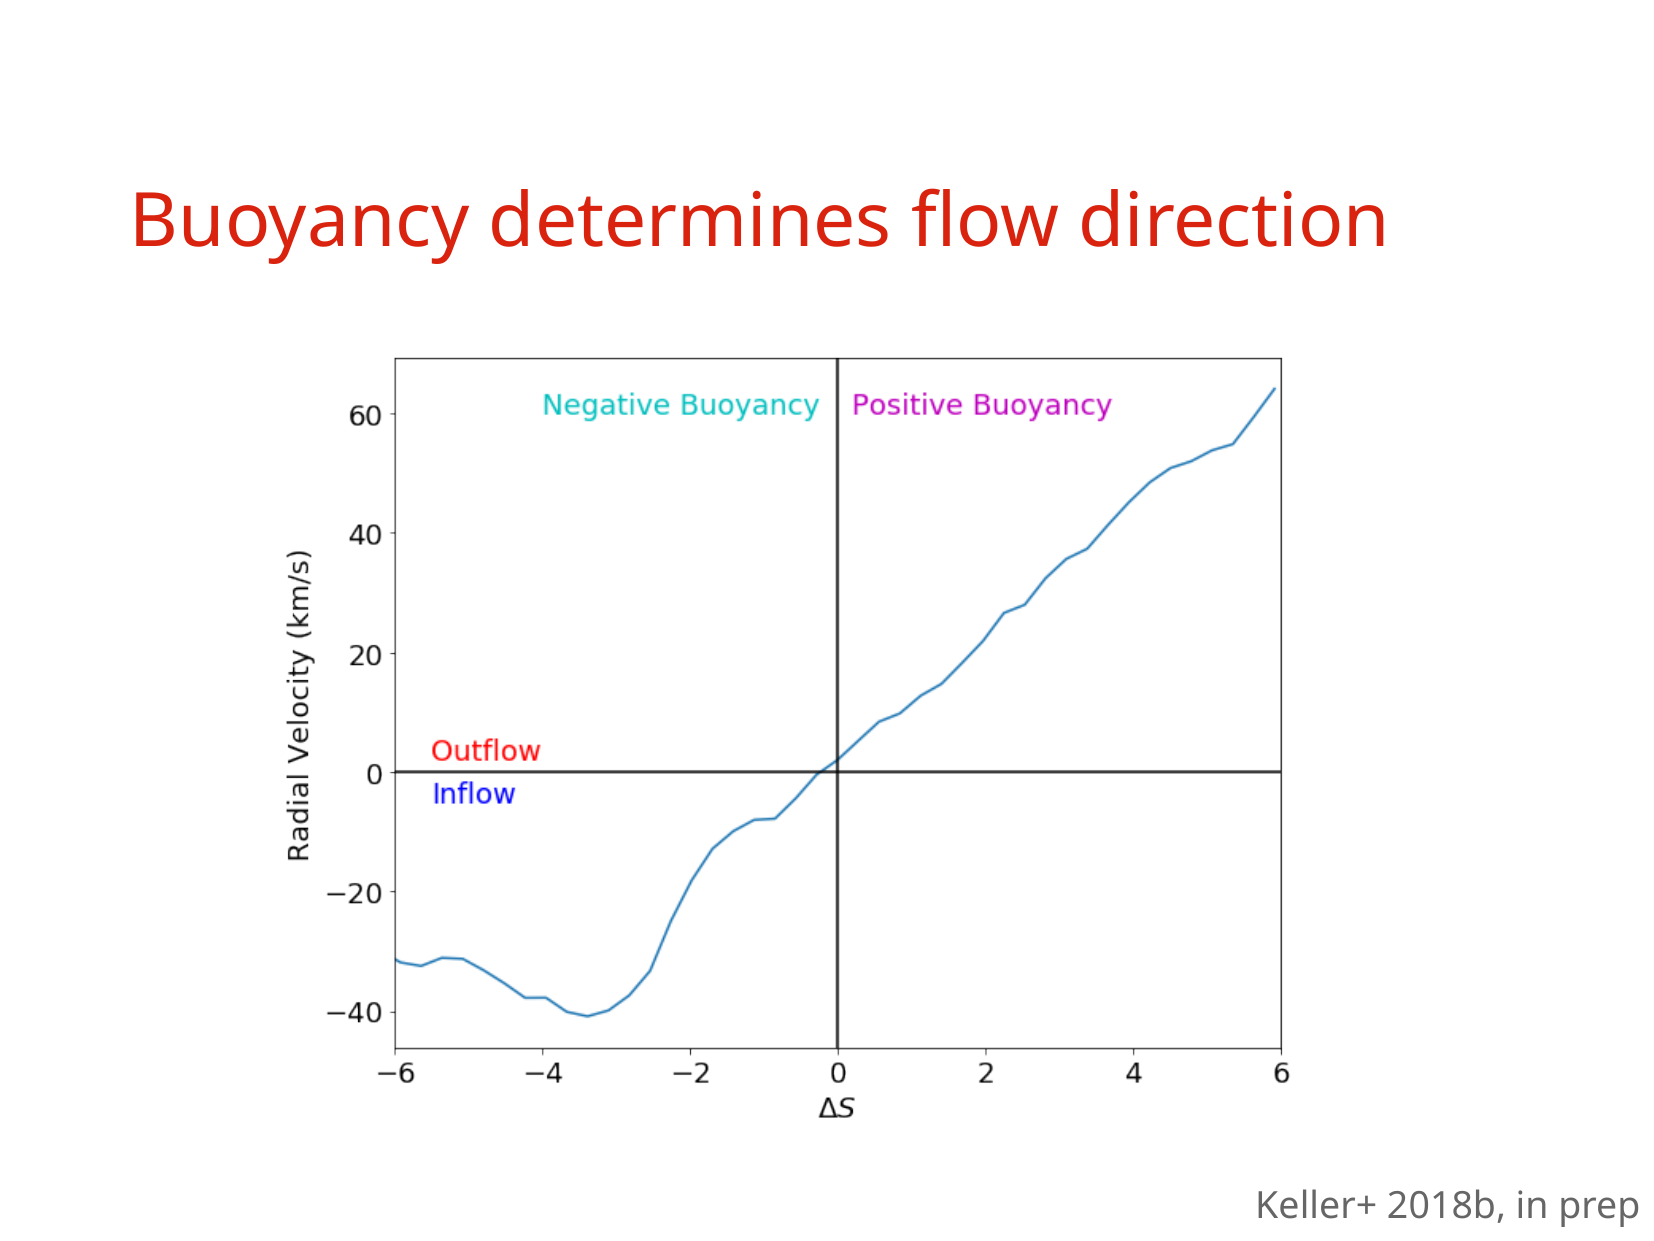

# Buoyancy determines flow direction
Keller+ 2018b, in prep